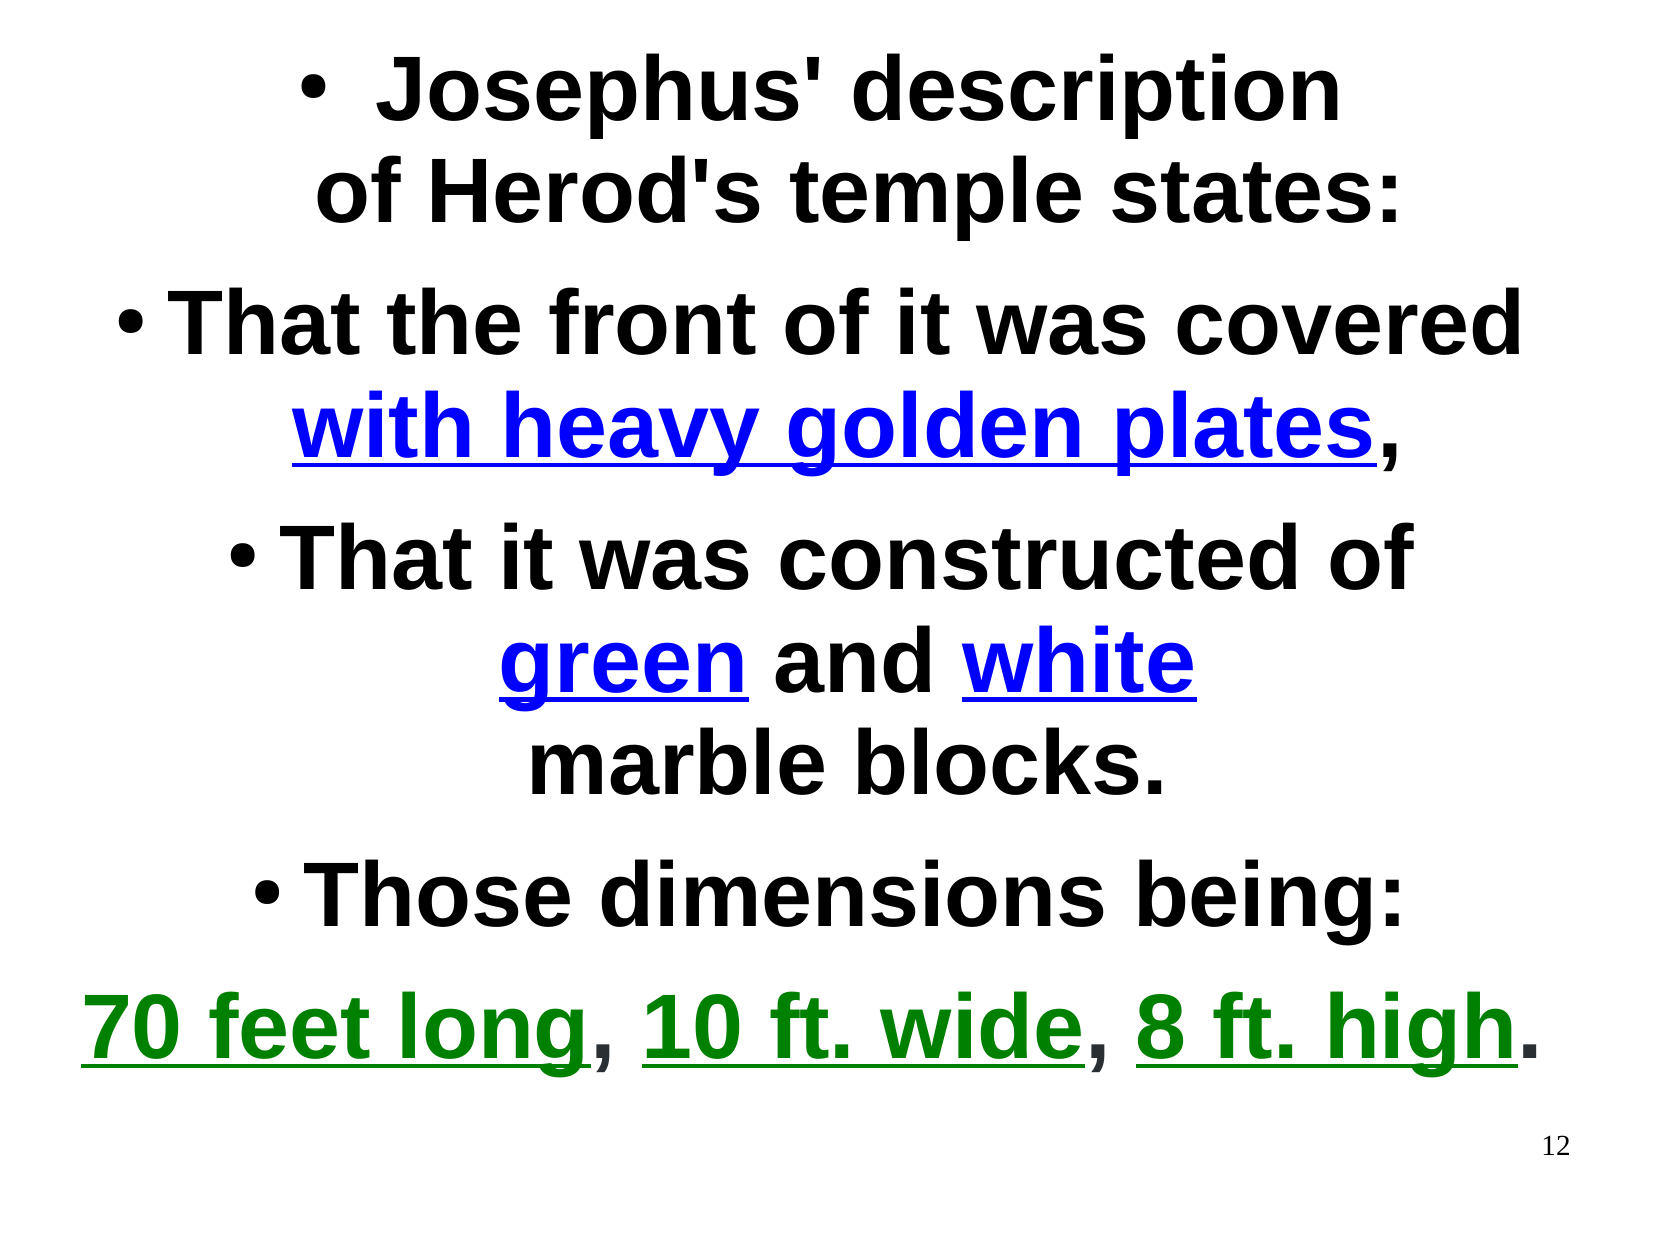

# Josephus' description of Herod's temple states:
That the front of it was covered
with heavy golden plates,
That it was constructed of
green and white
marble blocks.
Those dimensions being:
70 feet long, 10 ft. wide, 8 ft. high.
12